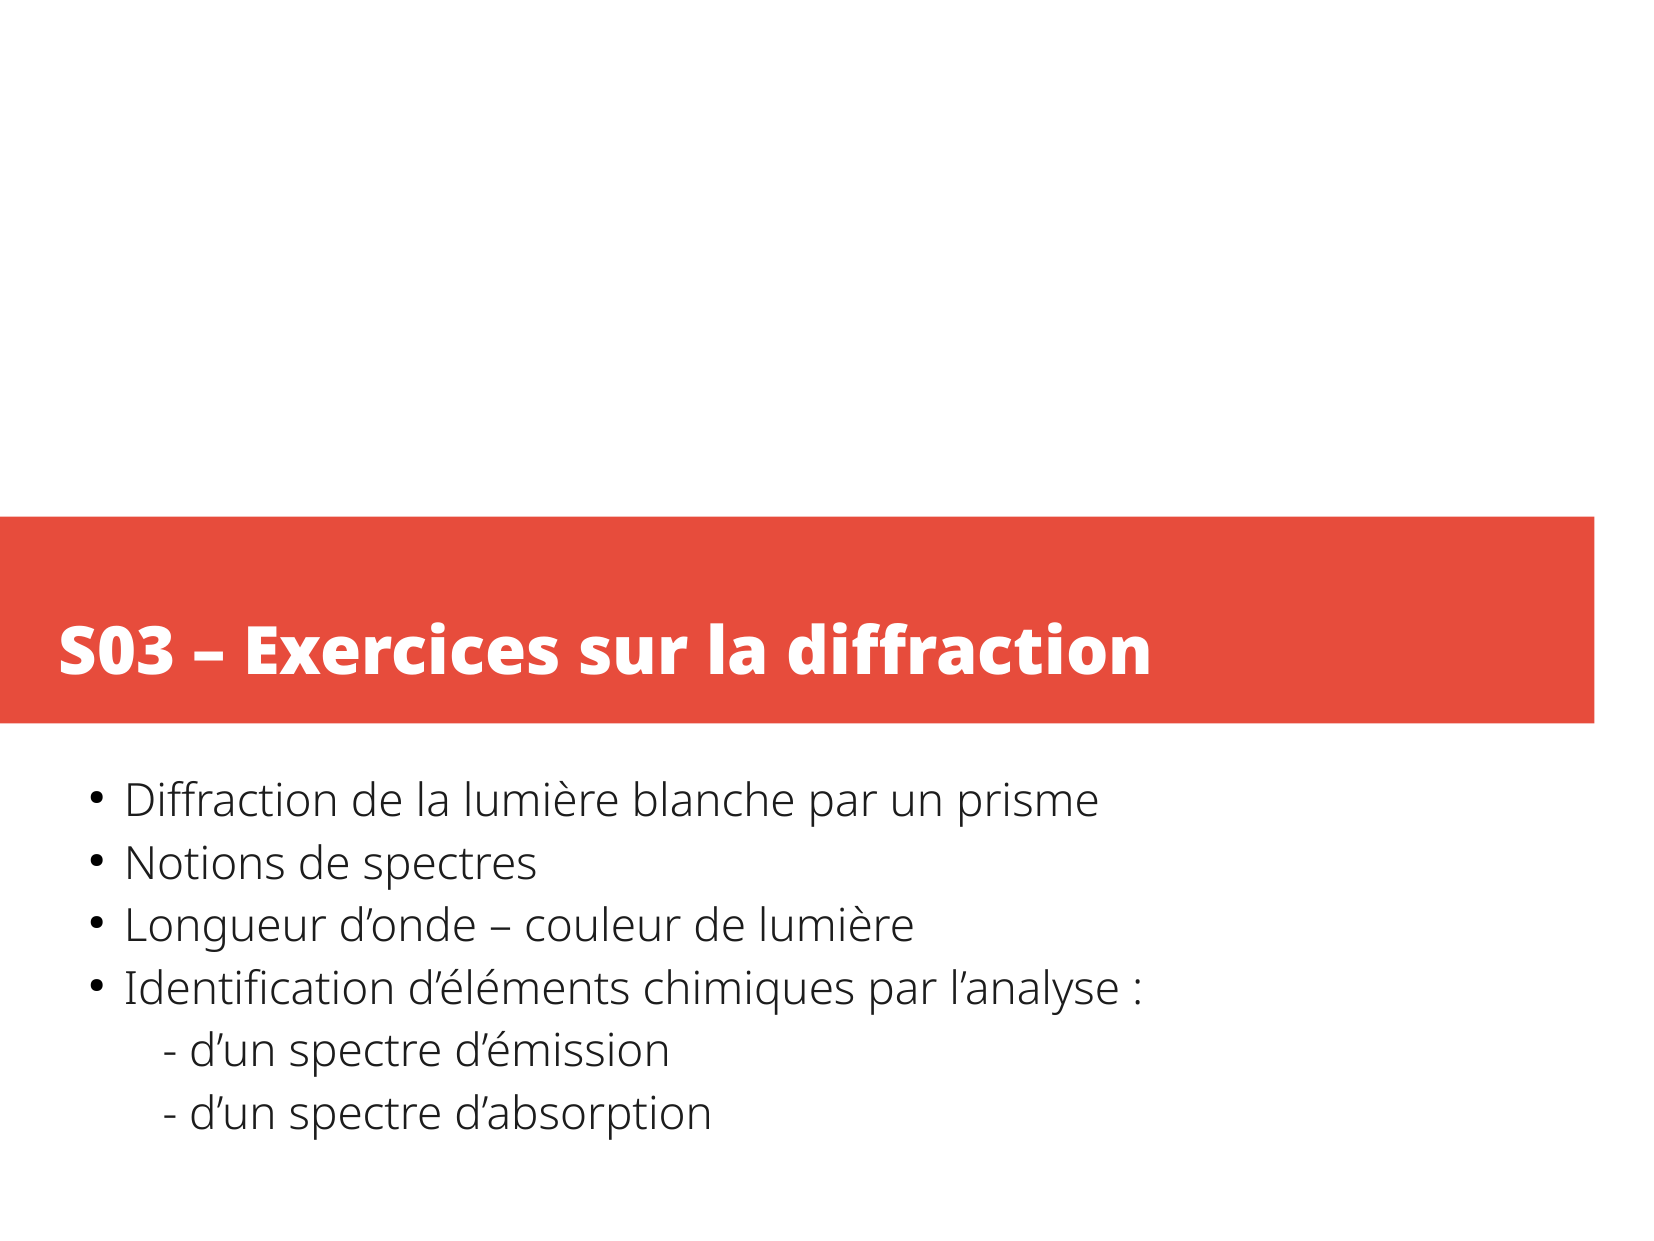

# S03 – Exercices sur la diffraction
Diffraction de la lumière blanche par un prisme
Notions de spectres
Longueur d’onde – couleur de lumière
Identification d’éléments chimiques par l’analyse :
	- d’un spectre d’émission
	- d’un spectre d’absorption